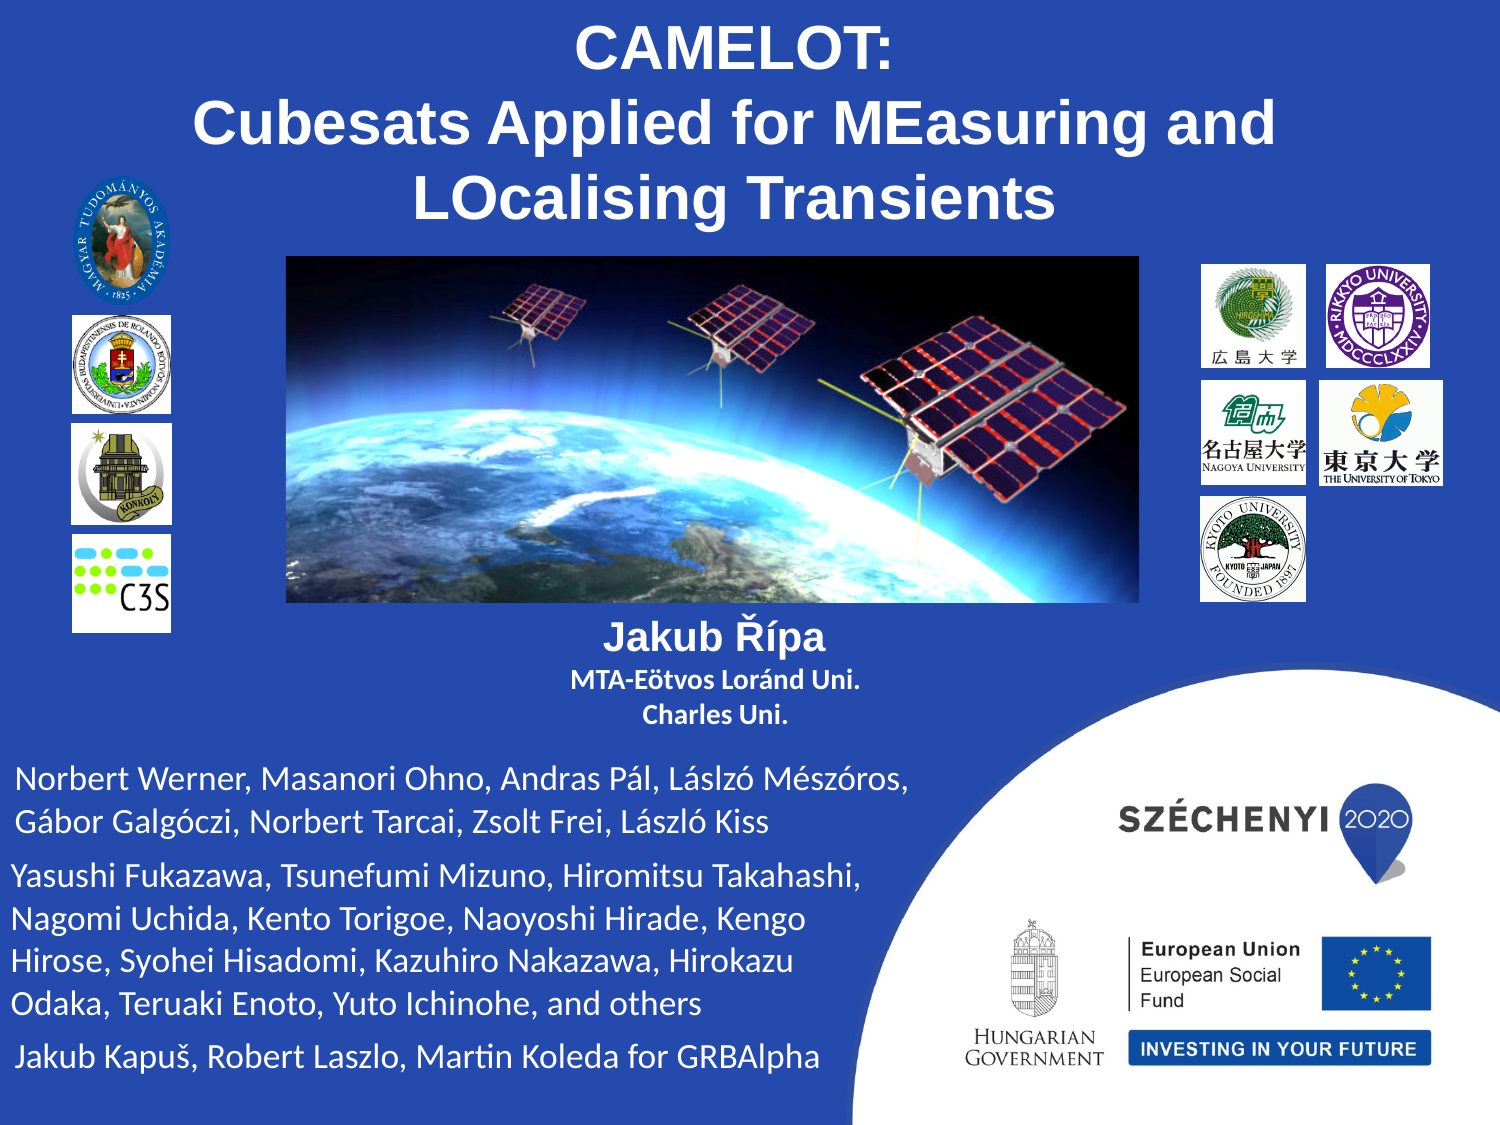

# CAMELOT: Cubesats Applied for MEasuring and LOcalising Transients
Jakub Řípa
MTA-Eötvos Loránd Uni. Charles Uni.
Norbert Werner, Masanori Ohno, Andras Pál, Láslzó Mészóros, Gábor Galgóczi, Norbert Tarcai, Zsolt Frei, László Kiss
Yasushi Fukazawa, Tsunefumi Mizuno, Hiromitsu Takahashi, Nagomi Uchida, Kento Torigoe, Naoyoshi Hirade, Kengo Hirose, Syohei Hisadomi, Kazuhiro Nakazawa, Hirokazu Odaka, Teruaki Enoto, Yuto Ichinohe, and others
Jakub Kapuš, Robert Laszlo, Martin Koleda for GRBAlpha